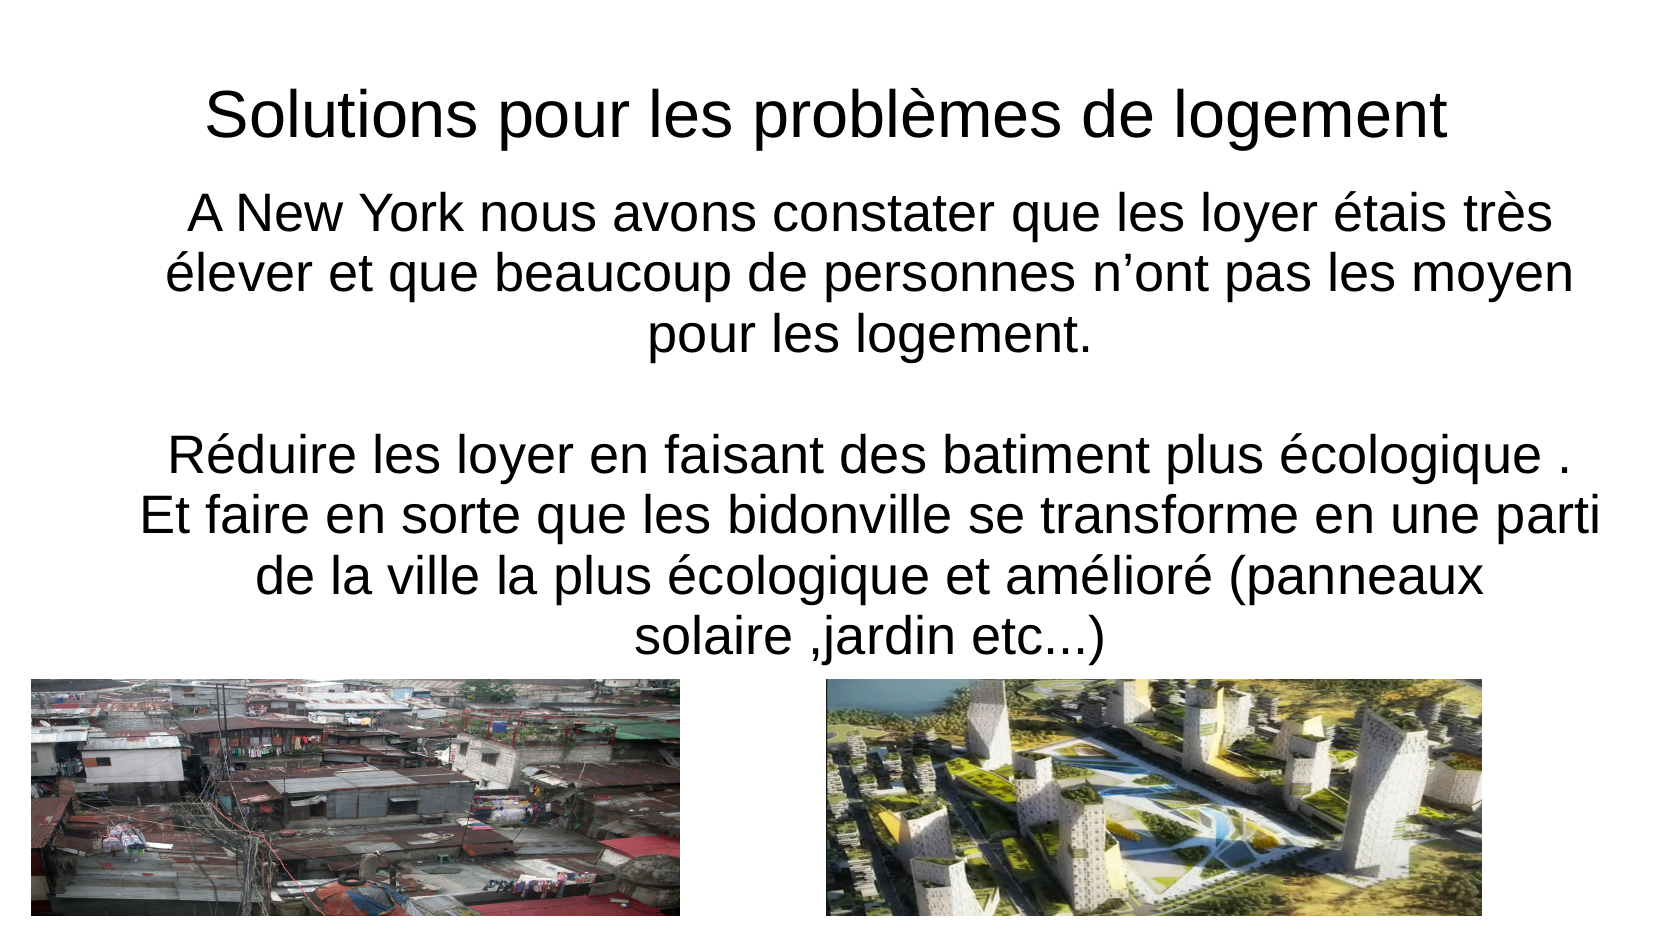

A New York nous avons constater que les loyer étais très élever et que beaucoup de personnes n’ont pas les moyen pour les logement.
Réduire les loyer en faisant des batiment plus écologique .
Et faire en sorte que les bidonville se transforme en une parti de la ville la plus écologique et amélioré (panneaux solaire ,jardin etc...)
# Solutions pour les problèmes de logement